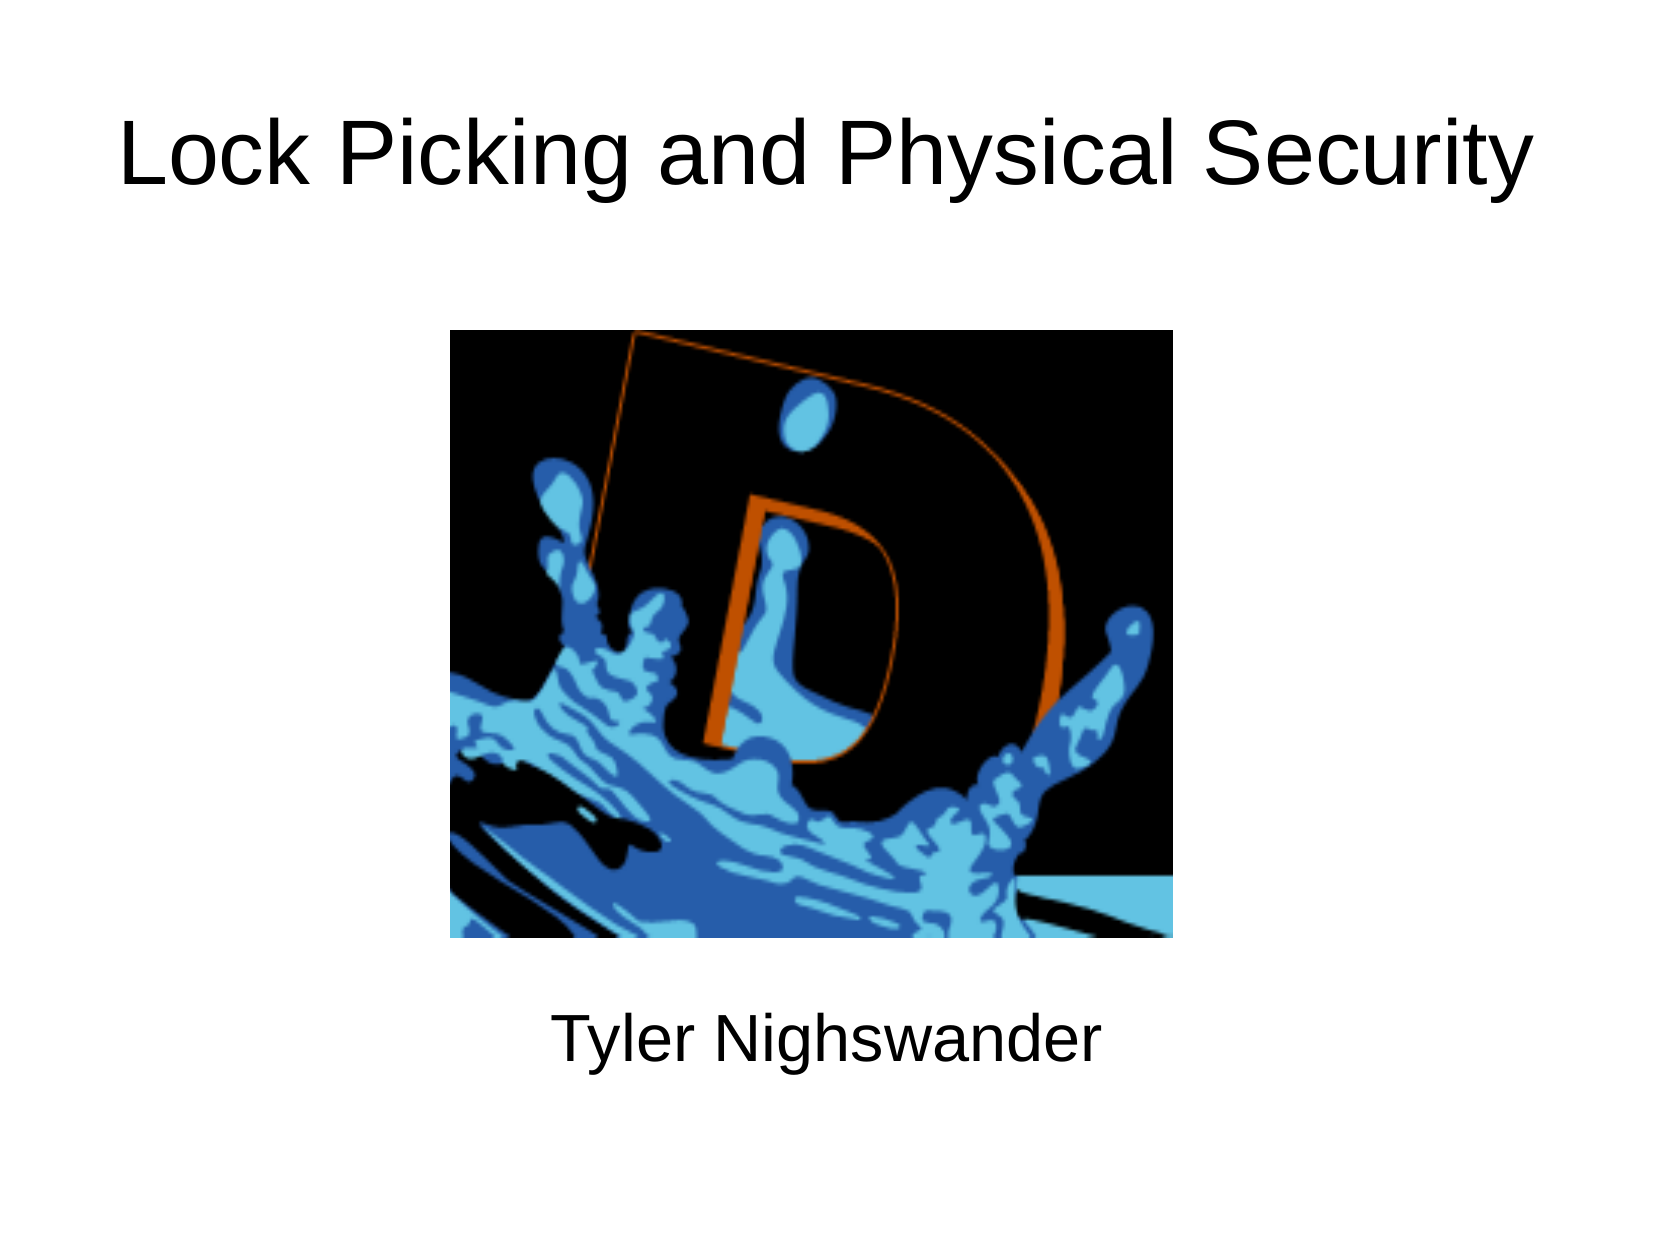

# Lock Picking and Physical Security
Tyler Nighswander